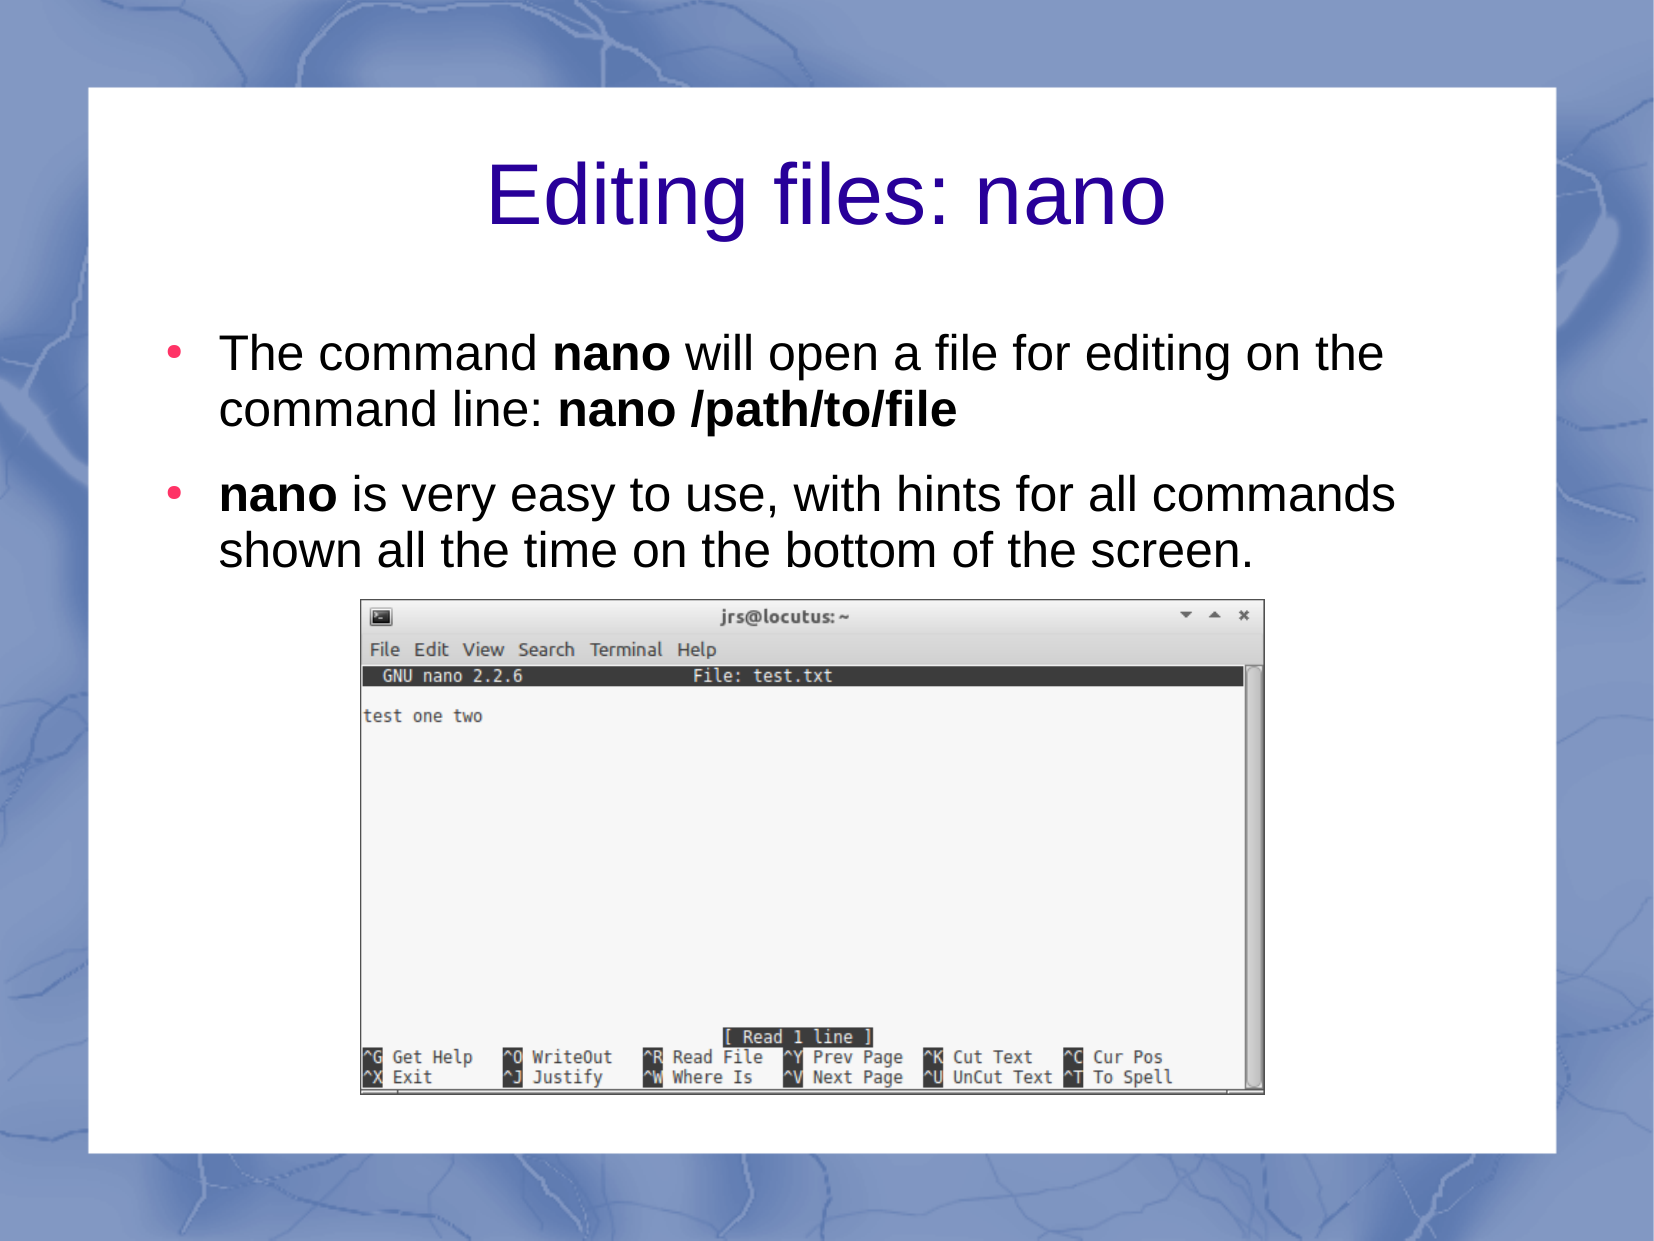

# Editing files: nano
The command nano will open a file for editing on the command line: nano /path/to/file
nano is very easy to use, with hints for all commands shown all the time on the bottom of the screen.